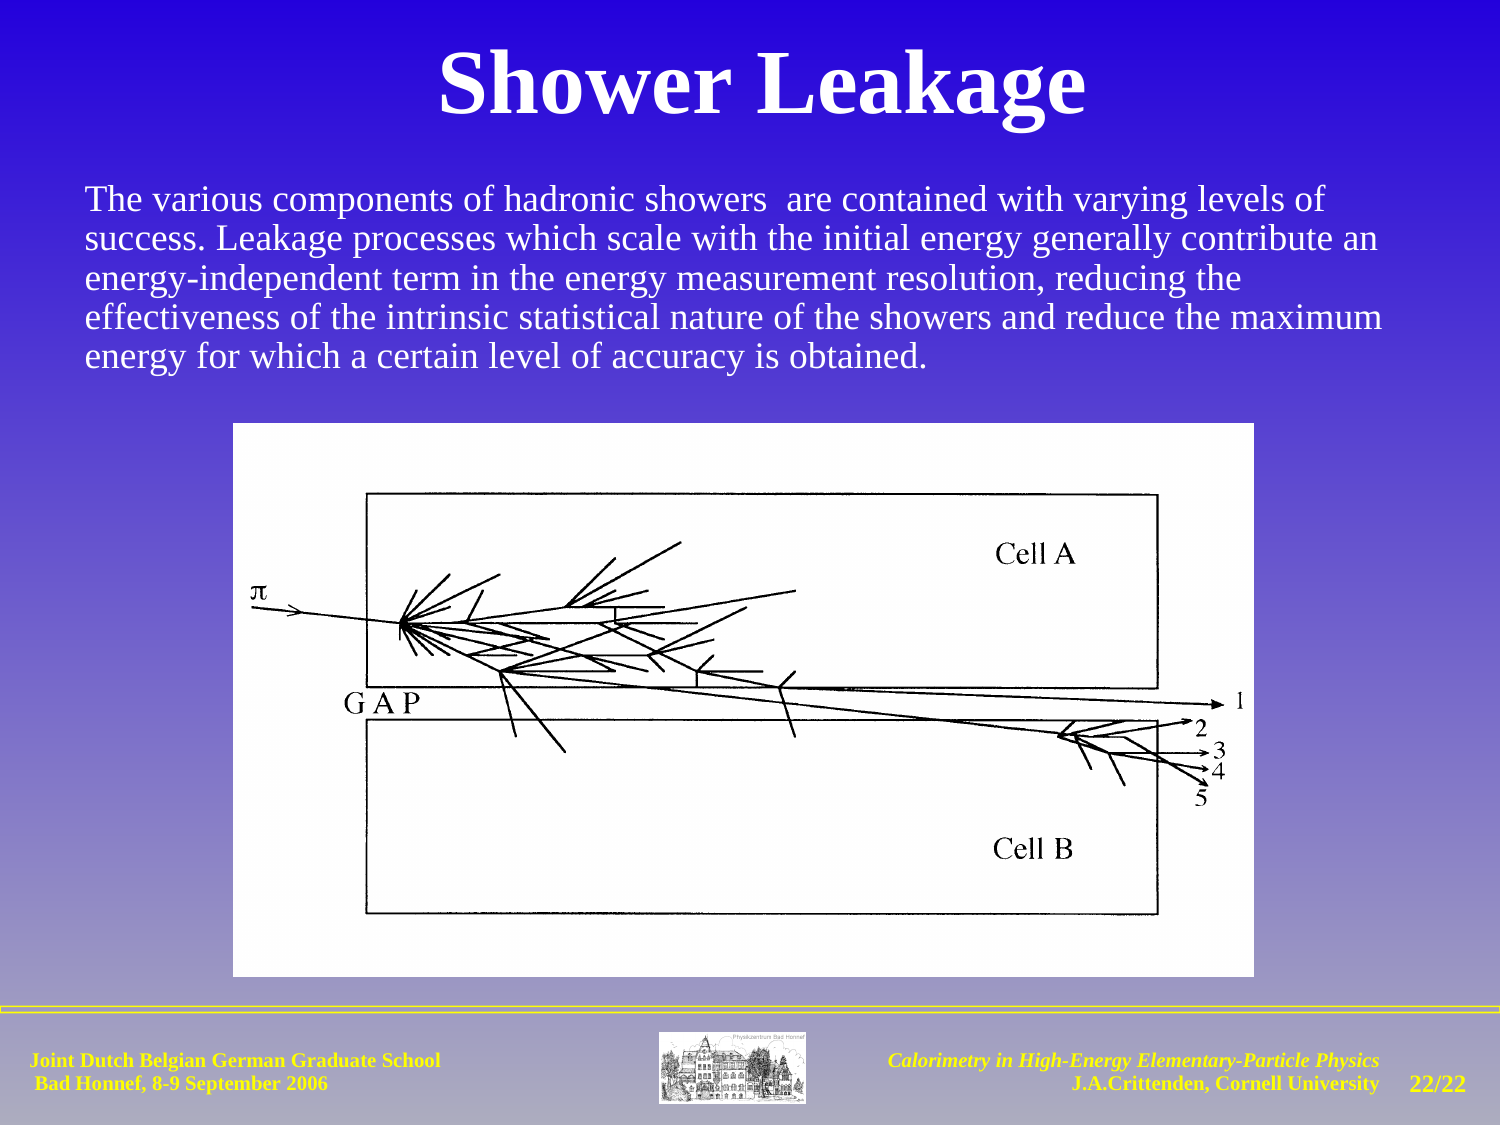

# Shower Leakage
The various components of hadronic showers are contained with varying levels of success. Leakage processes which scale with the initial energy generally contribute an energy-independent term in the energy measurement resolution, reducing the effectiveness of the intrinsic statistical nature of the showers and reduce the maximum energy for which a certain level of accuracy is obtained.